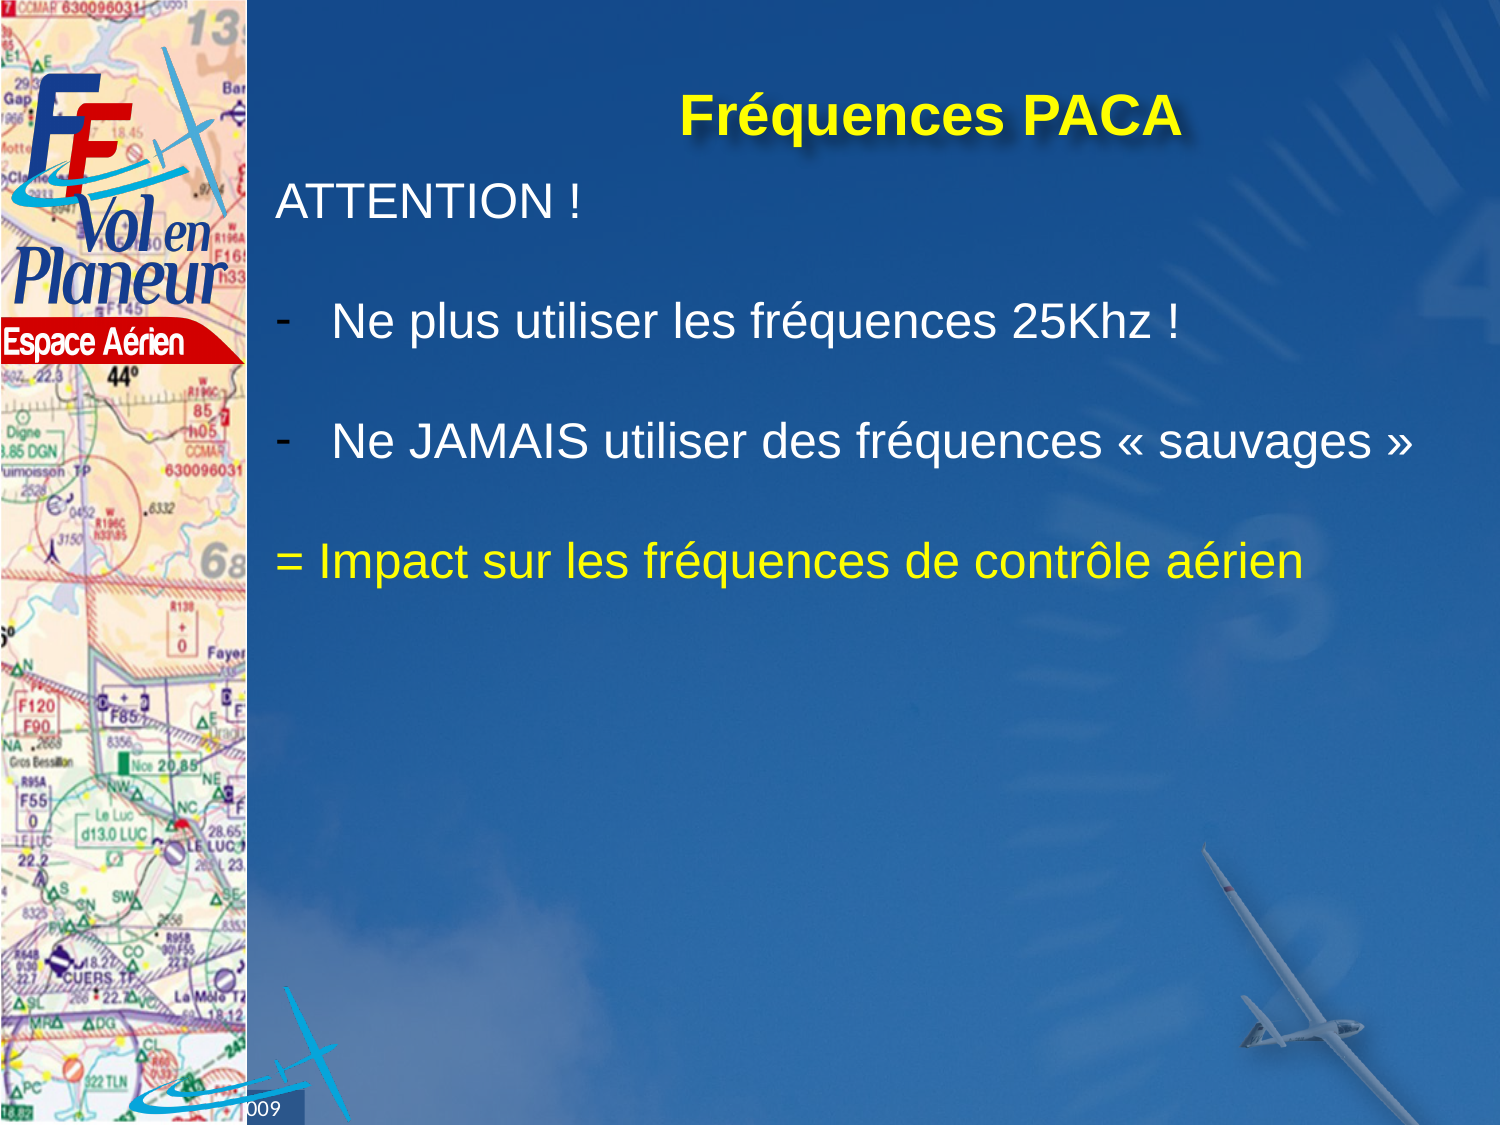

# Fréquences PACA
ATTENTION !
Ne plus utiliser les fréquences 25Khz !
Ne JAMAIS utiliser des fréquences « sauvages »
= Impact sur les fréquences de contrôle aérien